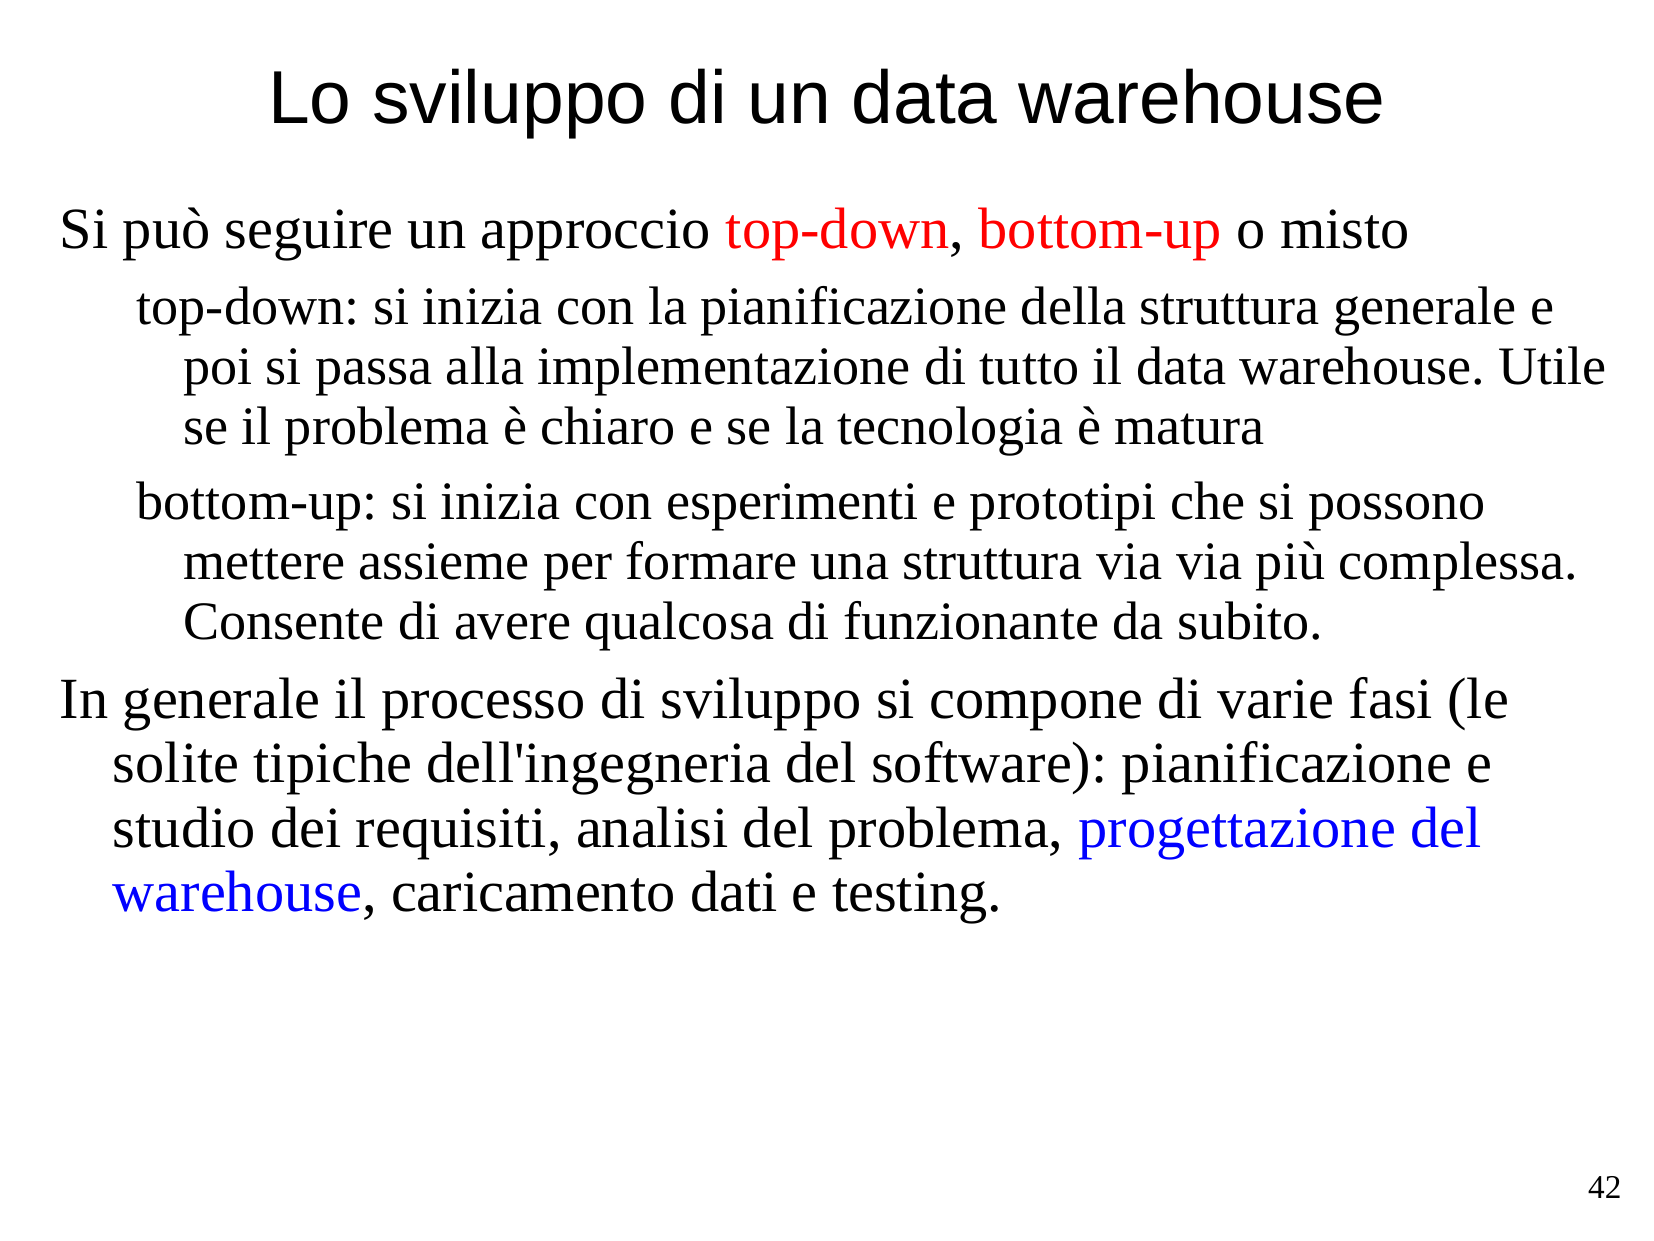

# Lo sviluppo di un data warehouse
Si può seguire un approccio top-down, bottom-up o misto
top-down: si inizia con la pianificazione della struttura generale e poi si passa alla implementazione di tutto il data warehouse. Utile se il problema è chiaro e se la tecnologia è matura
bottom-up: si inizia con esperimenti e prototipi che si possono mettere assieme per formare una struttura via via più complessa. Consente di avere qualcosa di funzionante da subito.
In generale il processo di sviluppo si compone di varie fasi (le solite tipiche dell'ingegneria del software): pianificazione e studio dei requisiti, analisi del problema, progettazione del warehouse, caricamento dati e testing.